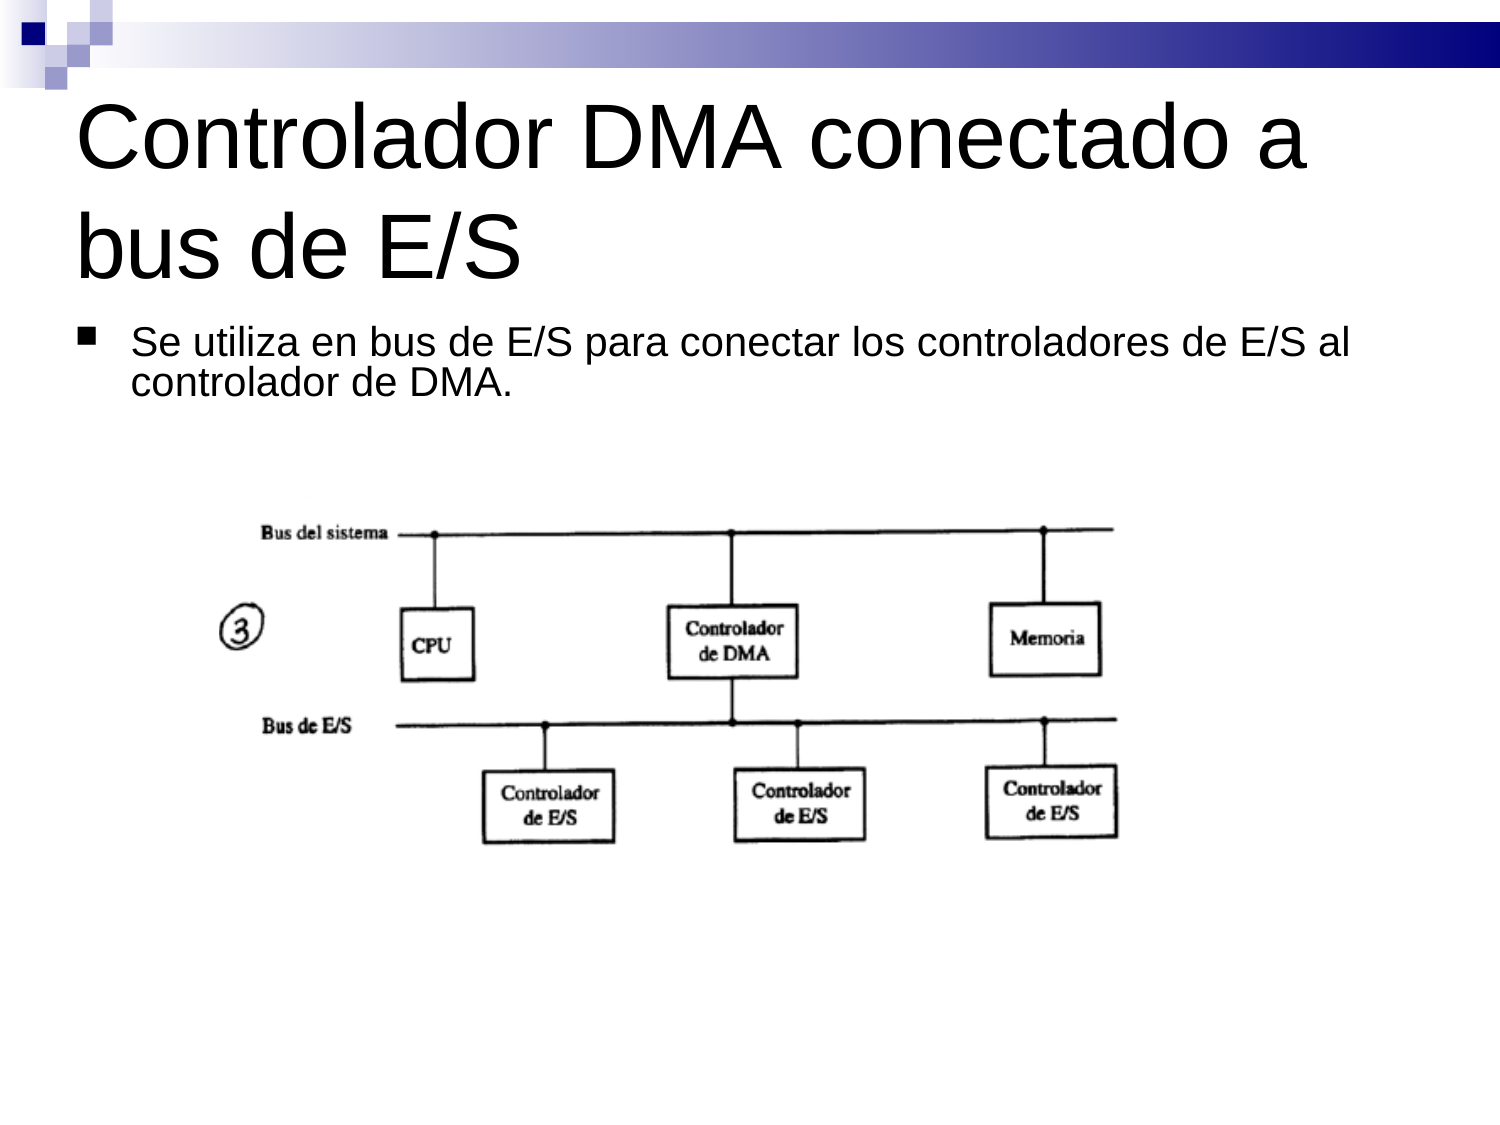

# Controlador DMA conectado a bus de E/S
Se utiliza en bus de E/S para conectar los controladores de E/S al controlador de DMA.